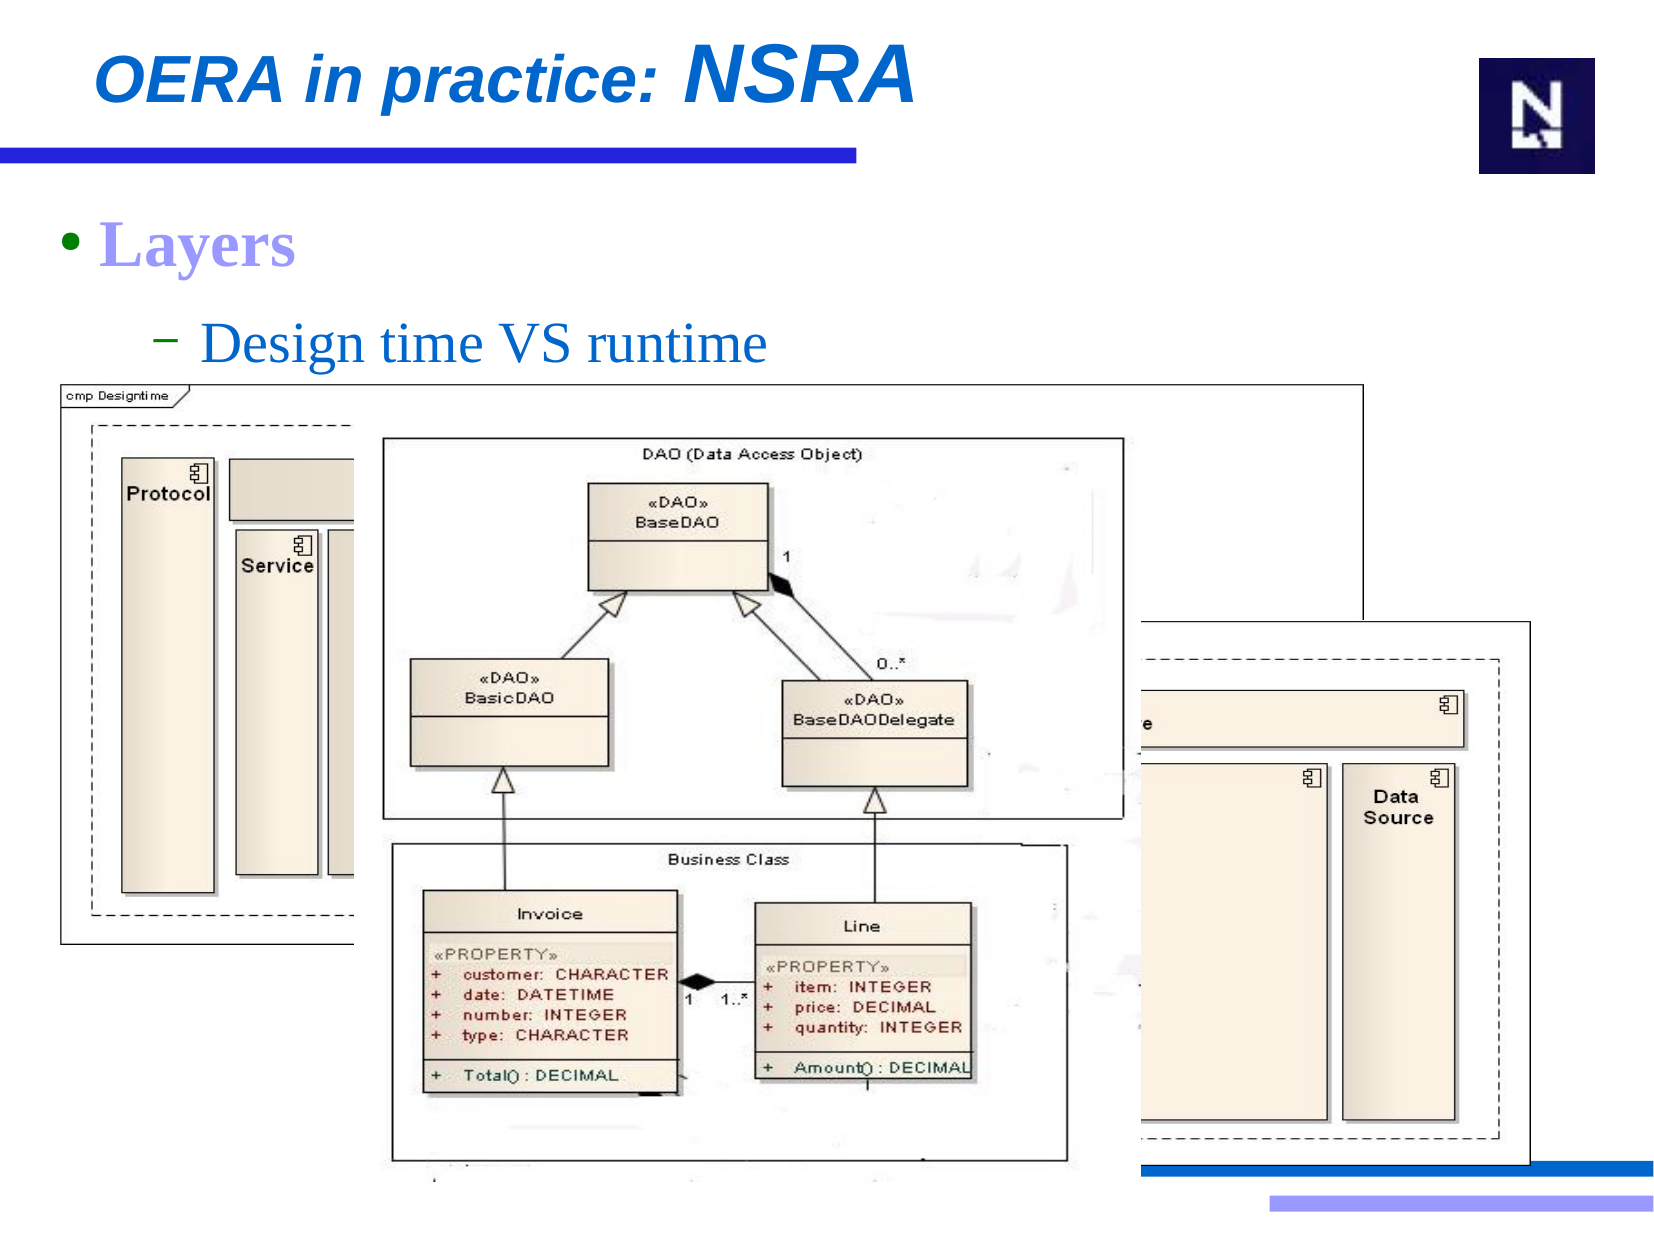

# OERA in practice: NSRA
 Layers
Design time VS runtime